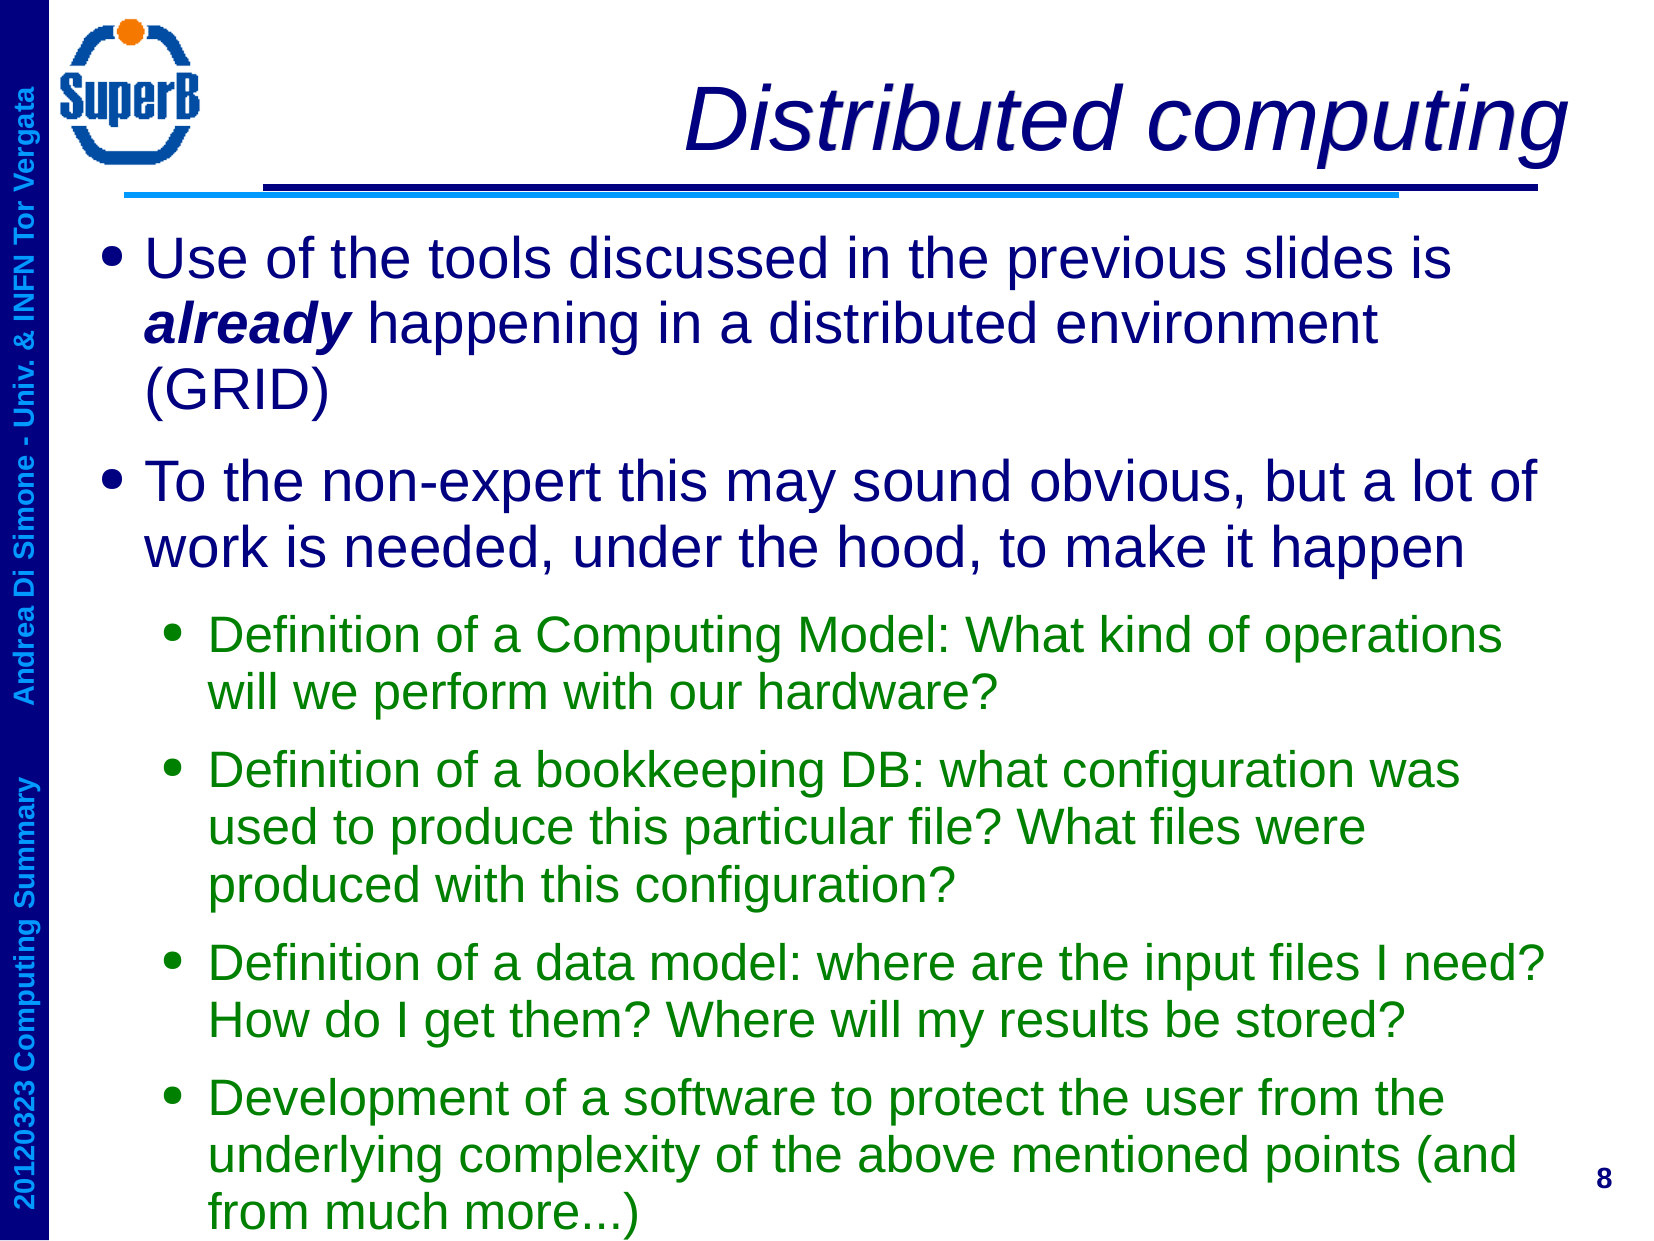

# Distributed computing
Use of the tools discussed in the previous slides is already happening in a distributed environment (GRID)
To the non-expert this may sound obvious, but a lot of work is needed, under the hood, to make it happen
Definition of a Computing Model: What kind of operations will we perform with our hardware?
Definition of a bookkeeping DB: what configuration was used to produce this particular file? What files were produced with this configuration?
Definition of a data model: where are the input files I need? How do I get them? Where will my results be stored?
Development of a software to protect the user from the underlying complexity of the above mentioned points (and from much more...)
Andrea Di Simone - Univ. & INFN Tor Vergata
20120323 Computing Summary
8